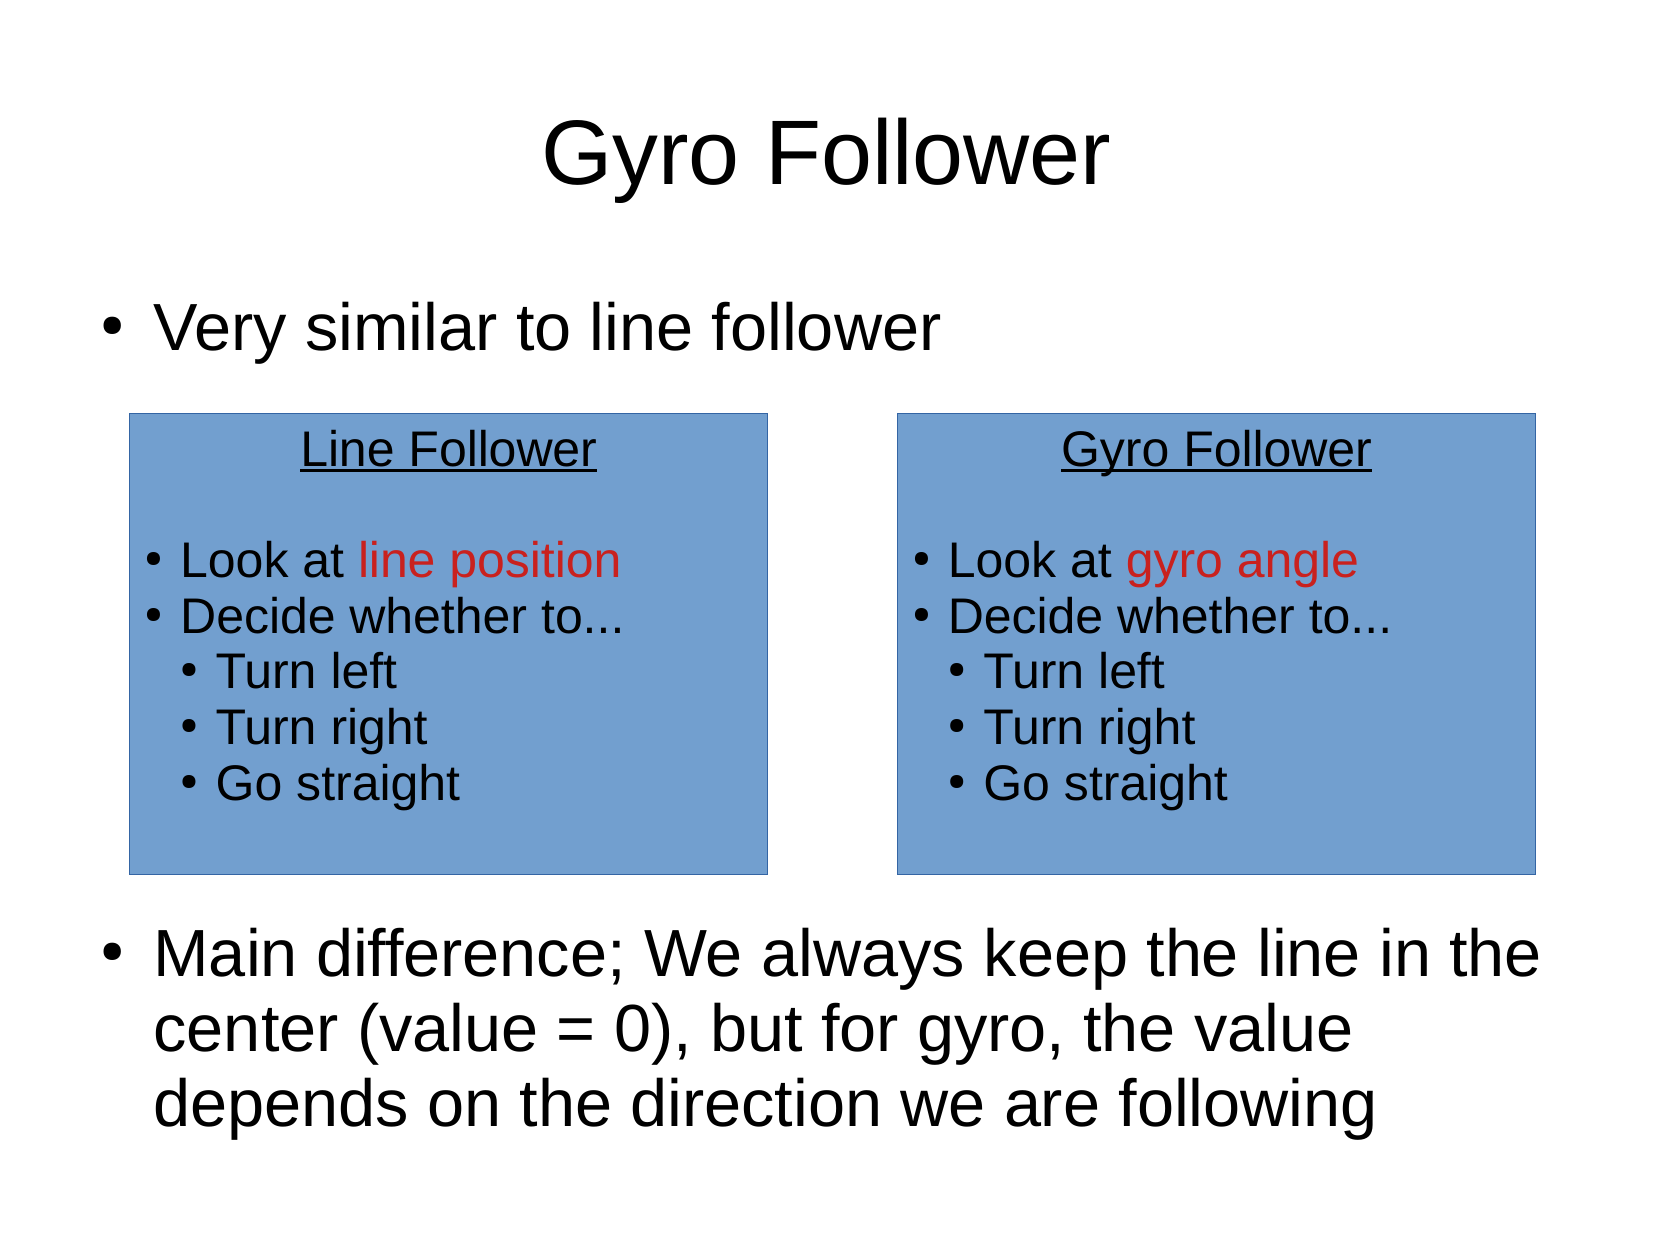

# Gyro Follower
Very similar to line follower
Main difference; We always keep the line in the center (value = 0), but for gyro, the value depends on the direction we are following
Line Follower
Look at line position
Decide whether to...
Turn left
Turn right
Go straight
Gyro Follower
Look at gyro angle
Decide whether to...
Turn left
Turn right
Go straight